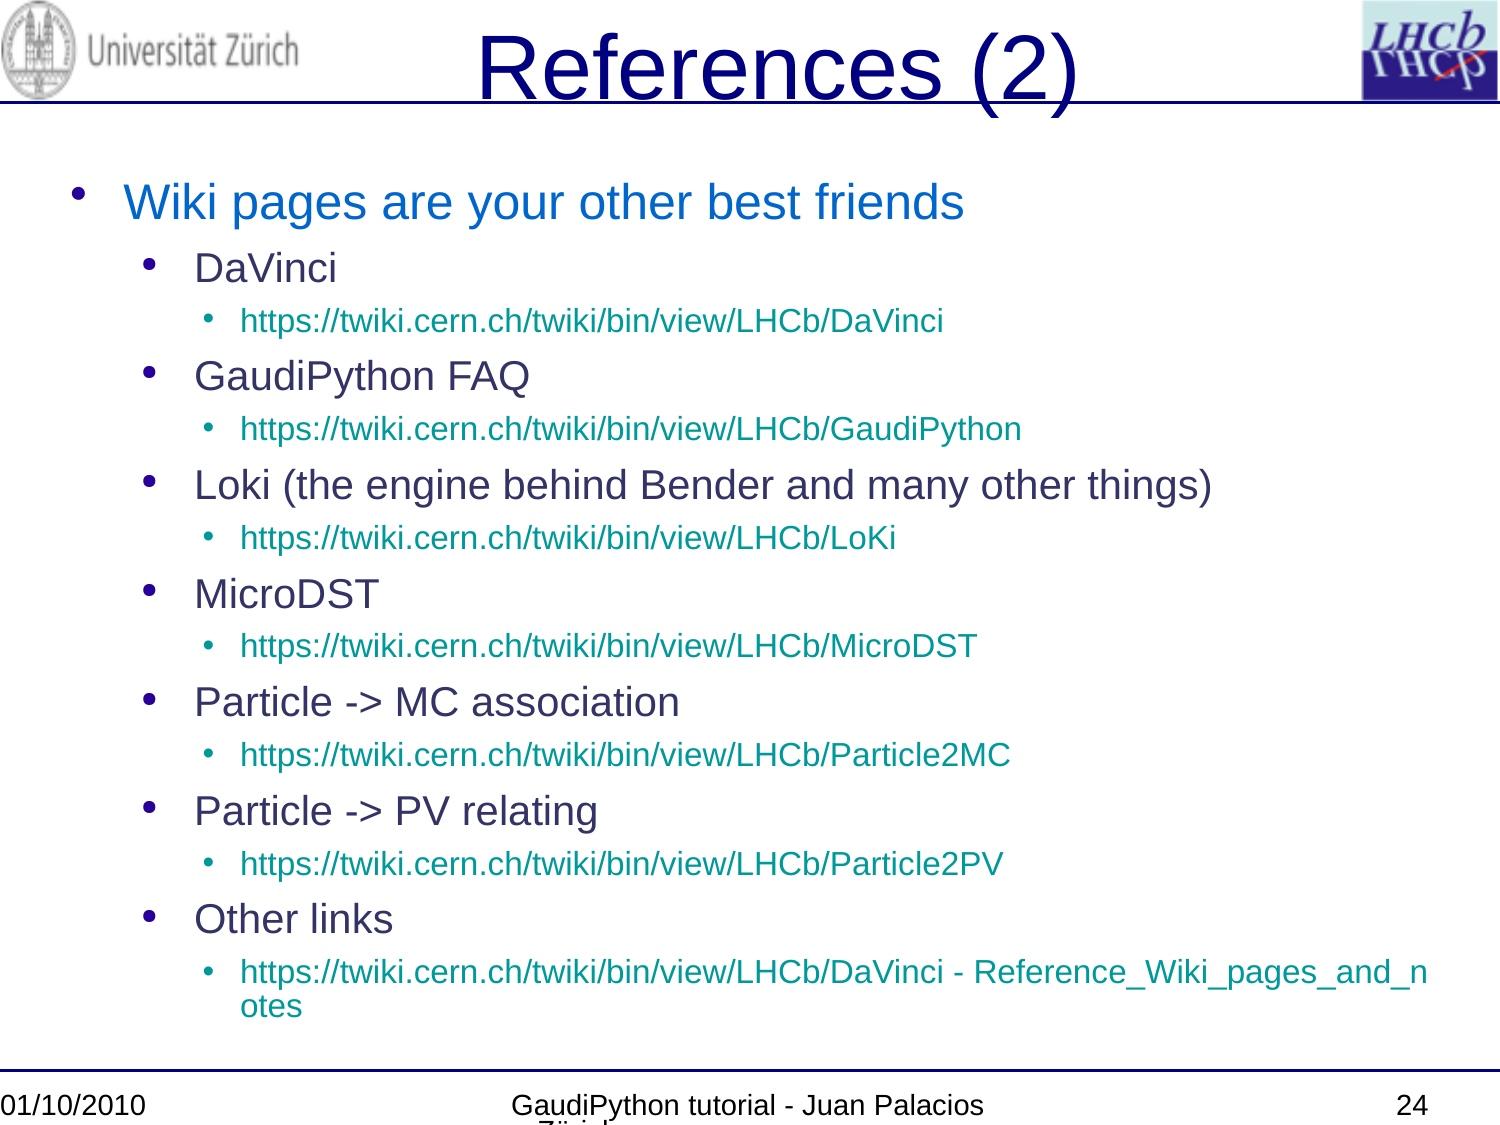

# References (2)
Wiki pages are your other best friends
DaVinci
https://twiki.cern.ch/twiki/bin/view/LHCb/DaVinci
GaudiPython FAQ
https://twiki.cern.ch/twiki/bin/view/LHCb/GaudiPython
Loki (the engine behind Bender and many other things)
https://twiki.cern.ch/twiki/bin/view/LHCb/LoKi
MicroDST
https://twiki.cern.ch/twiki/bin/view/LHCb/MicroDST
Particle -> MC association
https://twiki.cern.ch/twiki/bin/view/LHCb/Particle2MC
Particle -> PV relating
https://twiki.cern.ch/twiki/bin/view/LHCb/Particle2PV
Other links
https://twiki.cern.ch/twiki/bin/view/LHCb/DaVinci - Reference_Wiki_pages_and_notes
01/10/2010
GaudiPython tutorial - Juan Palacios - Zürich
24